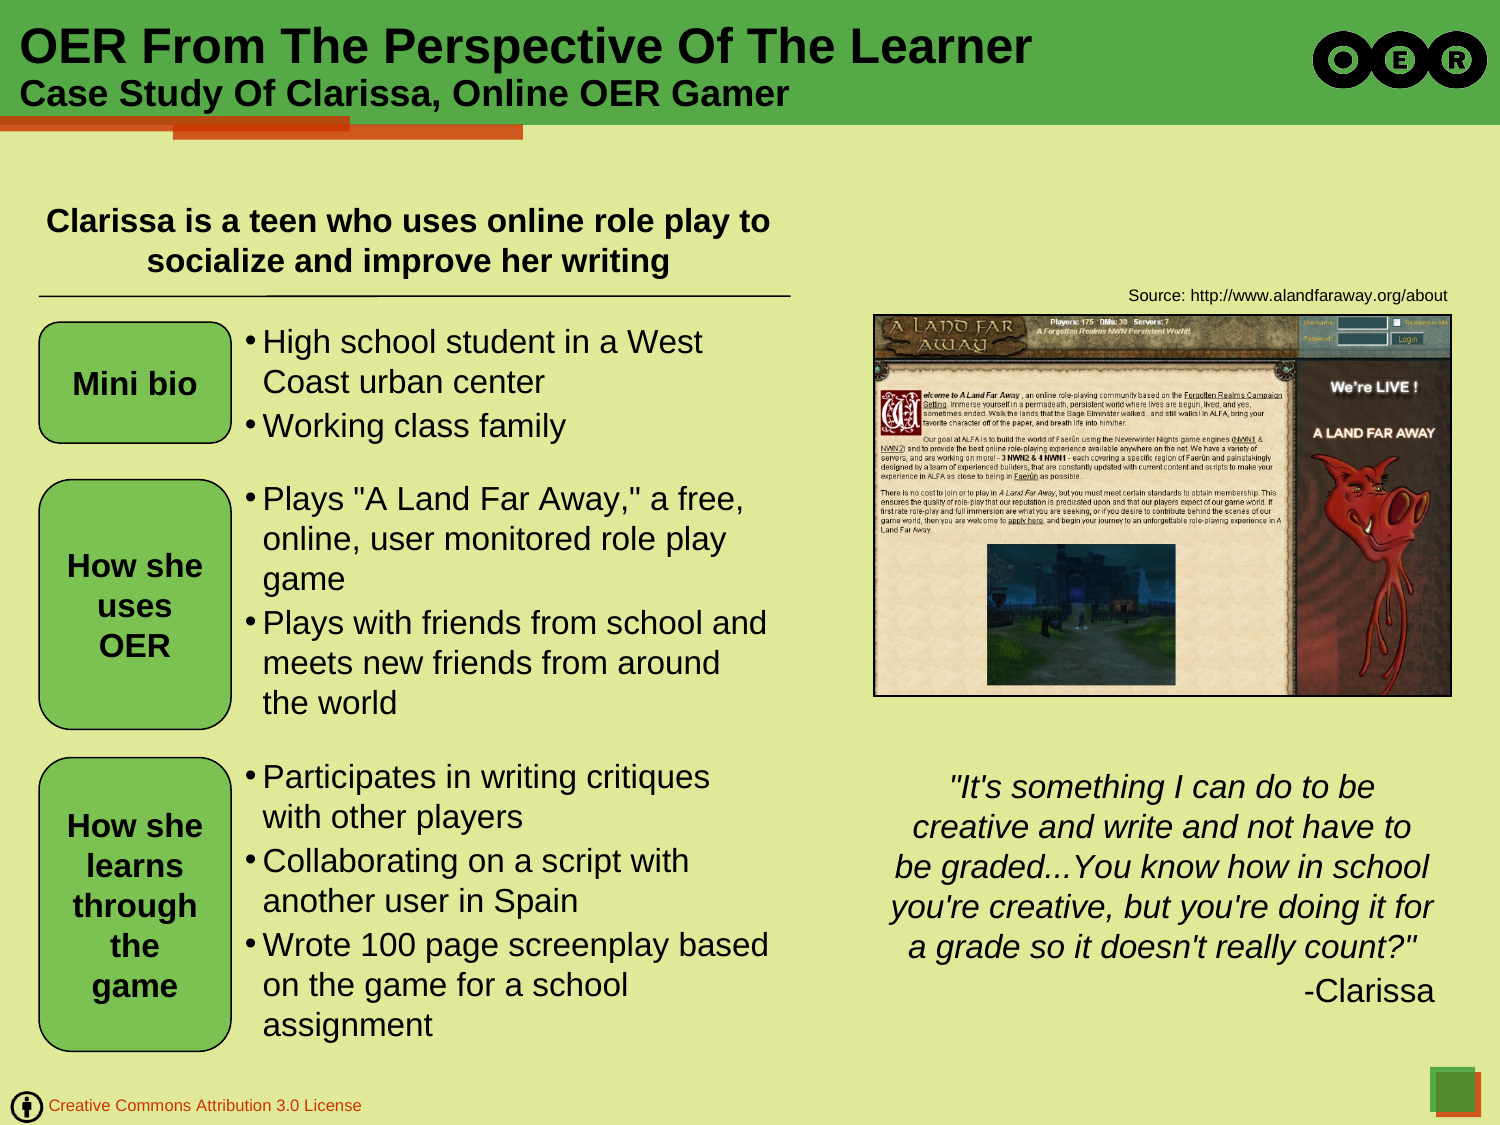

OER From The Perspective Of The Learner
Case Study Of Clarissa, Online OER Gamer
Clarissa is a teen who uses online role play to socialize and improve her writing
Source: http://www.alandfaraway.org/about
High school student in a West Coast urban center
Working class family
Mini bio
Plays "A Land Far Away," a free, online, user monitored role play game
Plays with friends from school and meets new friends from around the world
How she uses OER
Participates in writing critiques with other players
Collaborating on a script with another user in Spain
Wrote 100 page screenplay based on the game for a school assignment
How she learns through the game
"It's something I can do to be creative and write and not have to be graded...You know how in school you're creative, but you're doing it for a grade so it doesn't really count?"
-Clarissa